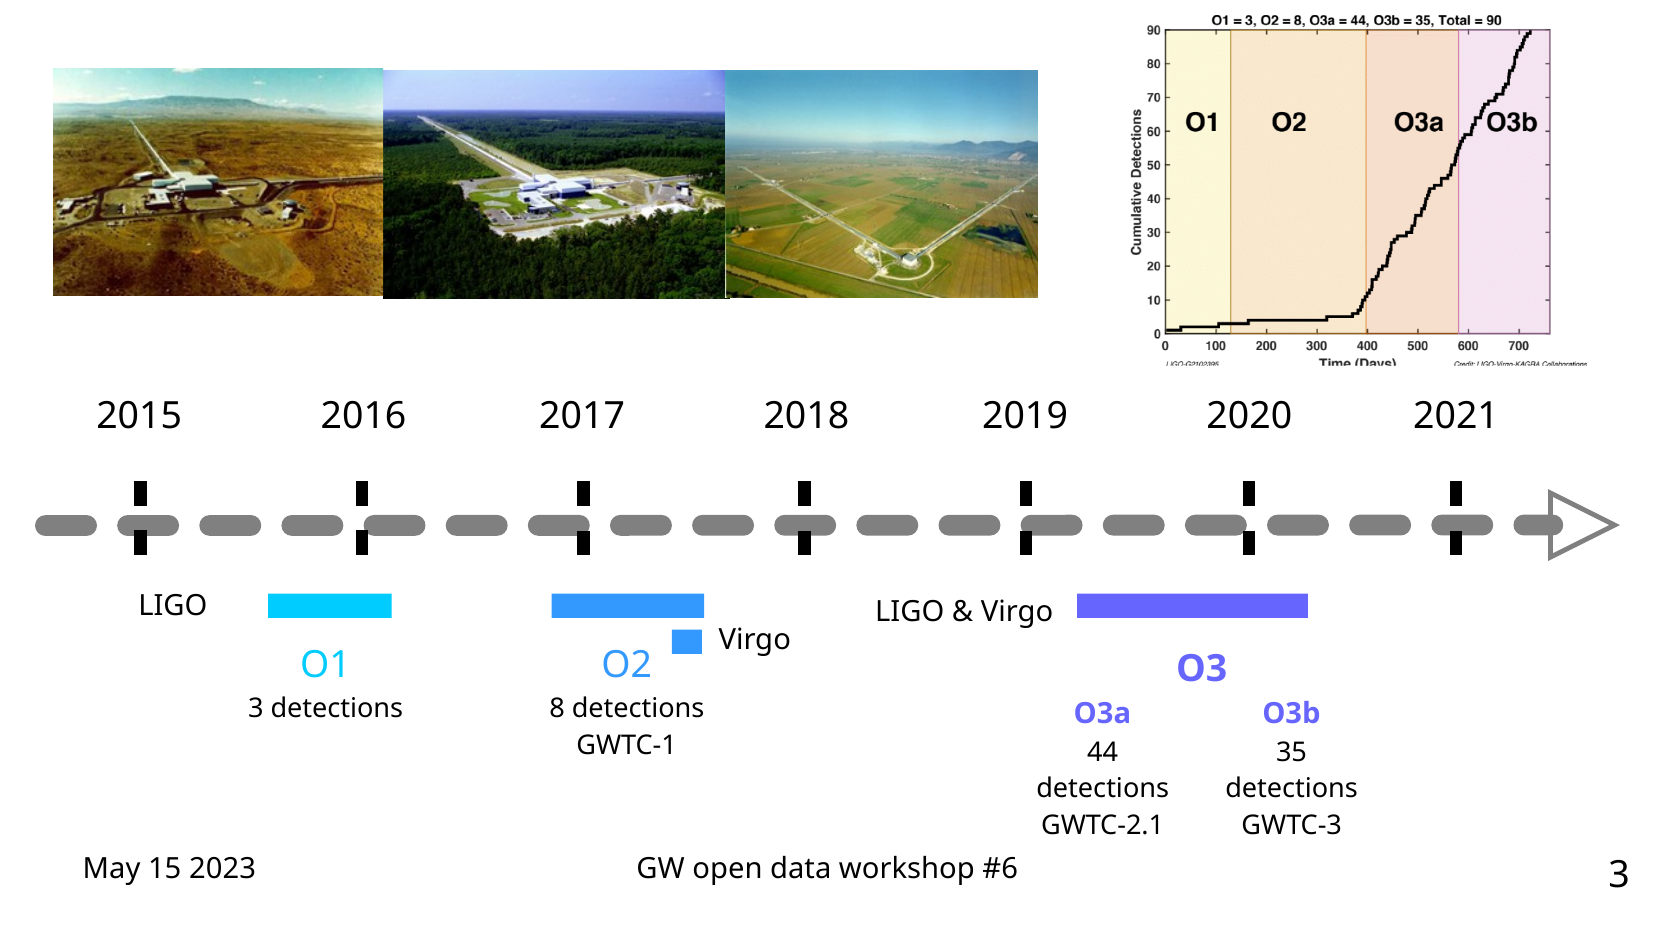

2015
2016
2017
2018
2019
2020
2021
LIGO
LIGO & Virgo
Virgo
O1
3 detections
O2
8 detections
GWTC-1
O3
O3a
44 detections
GWTC-2.1
O3b
35 detections
GWTC-3
May 15 2023
GW open data workshop #6
3